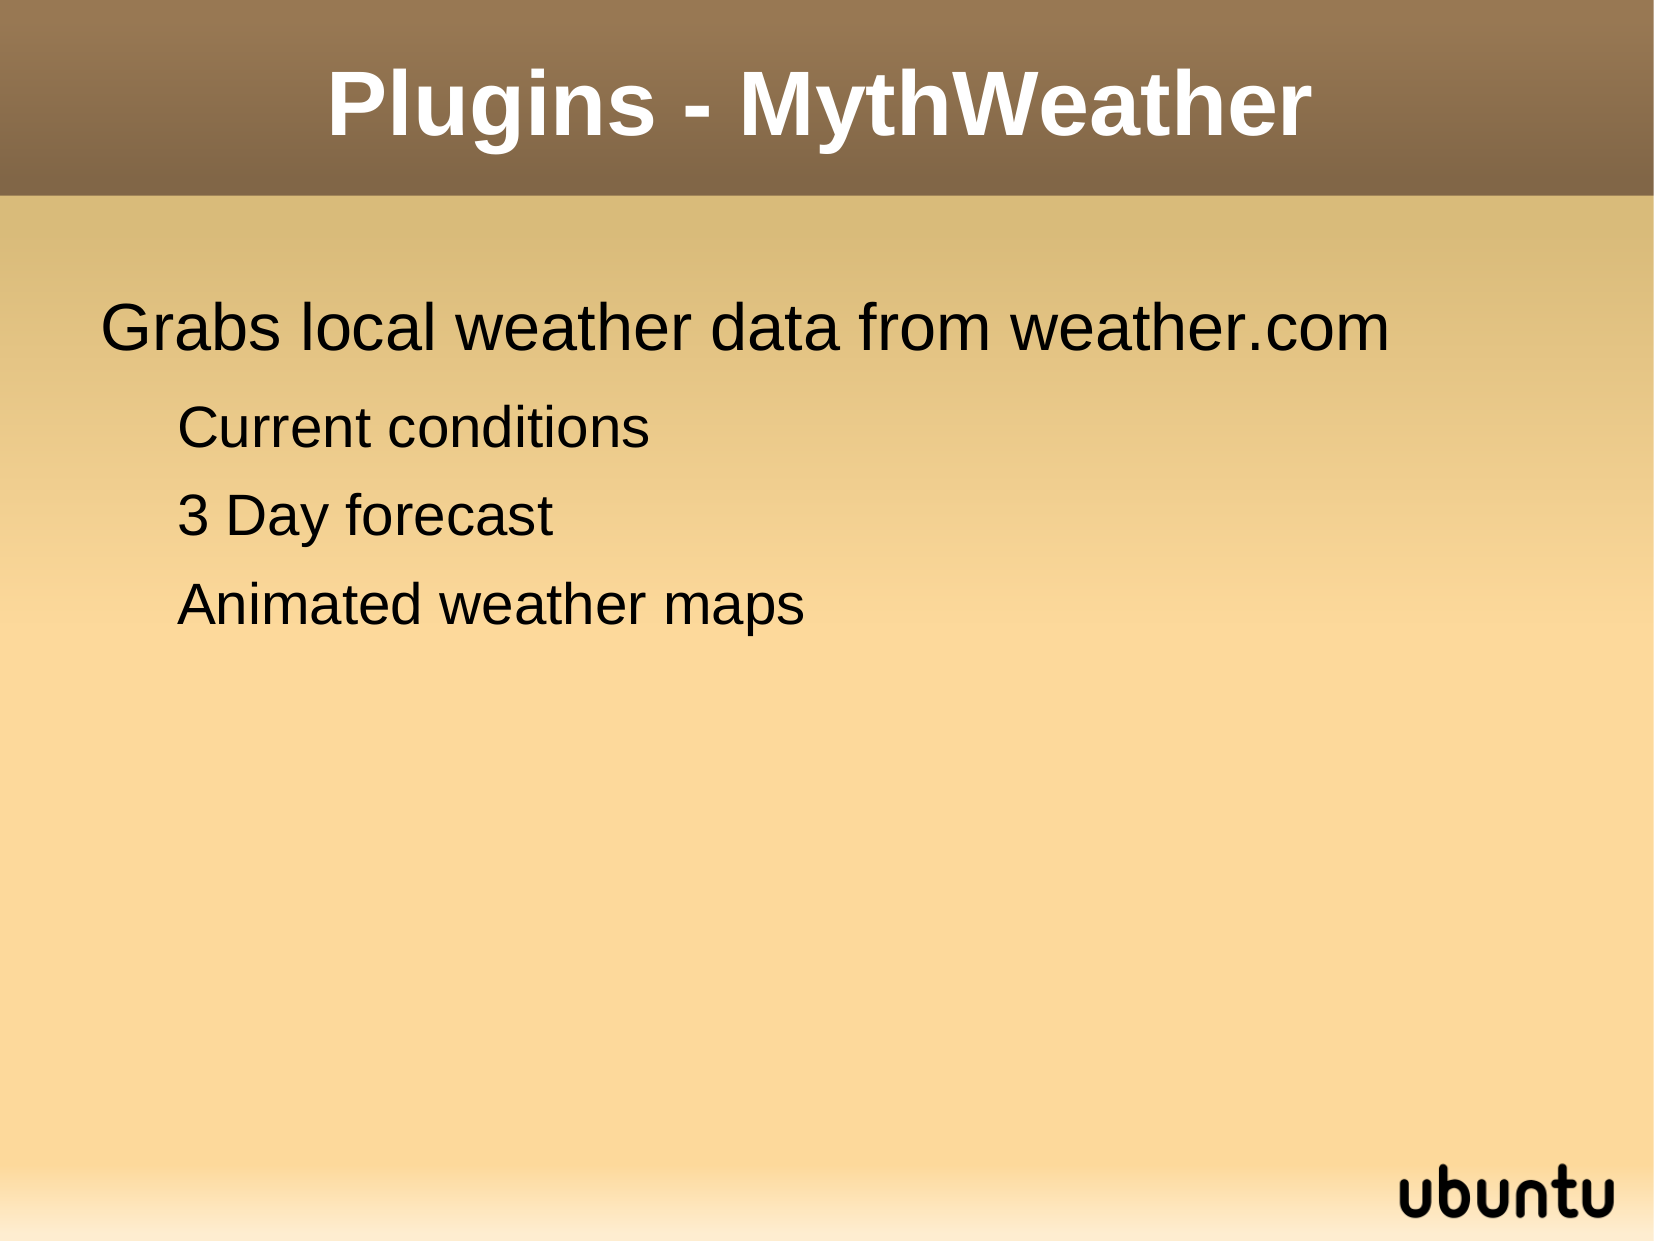

# Plugins - MythWeather
Grabs local weather data from weather.com
Current conditions
3 Day forecast
Animated weather maps